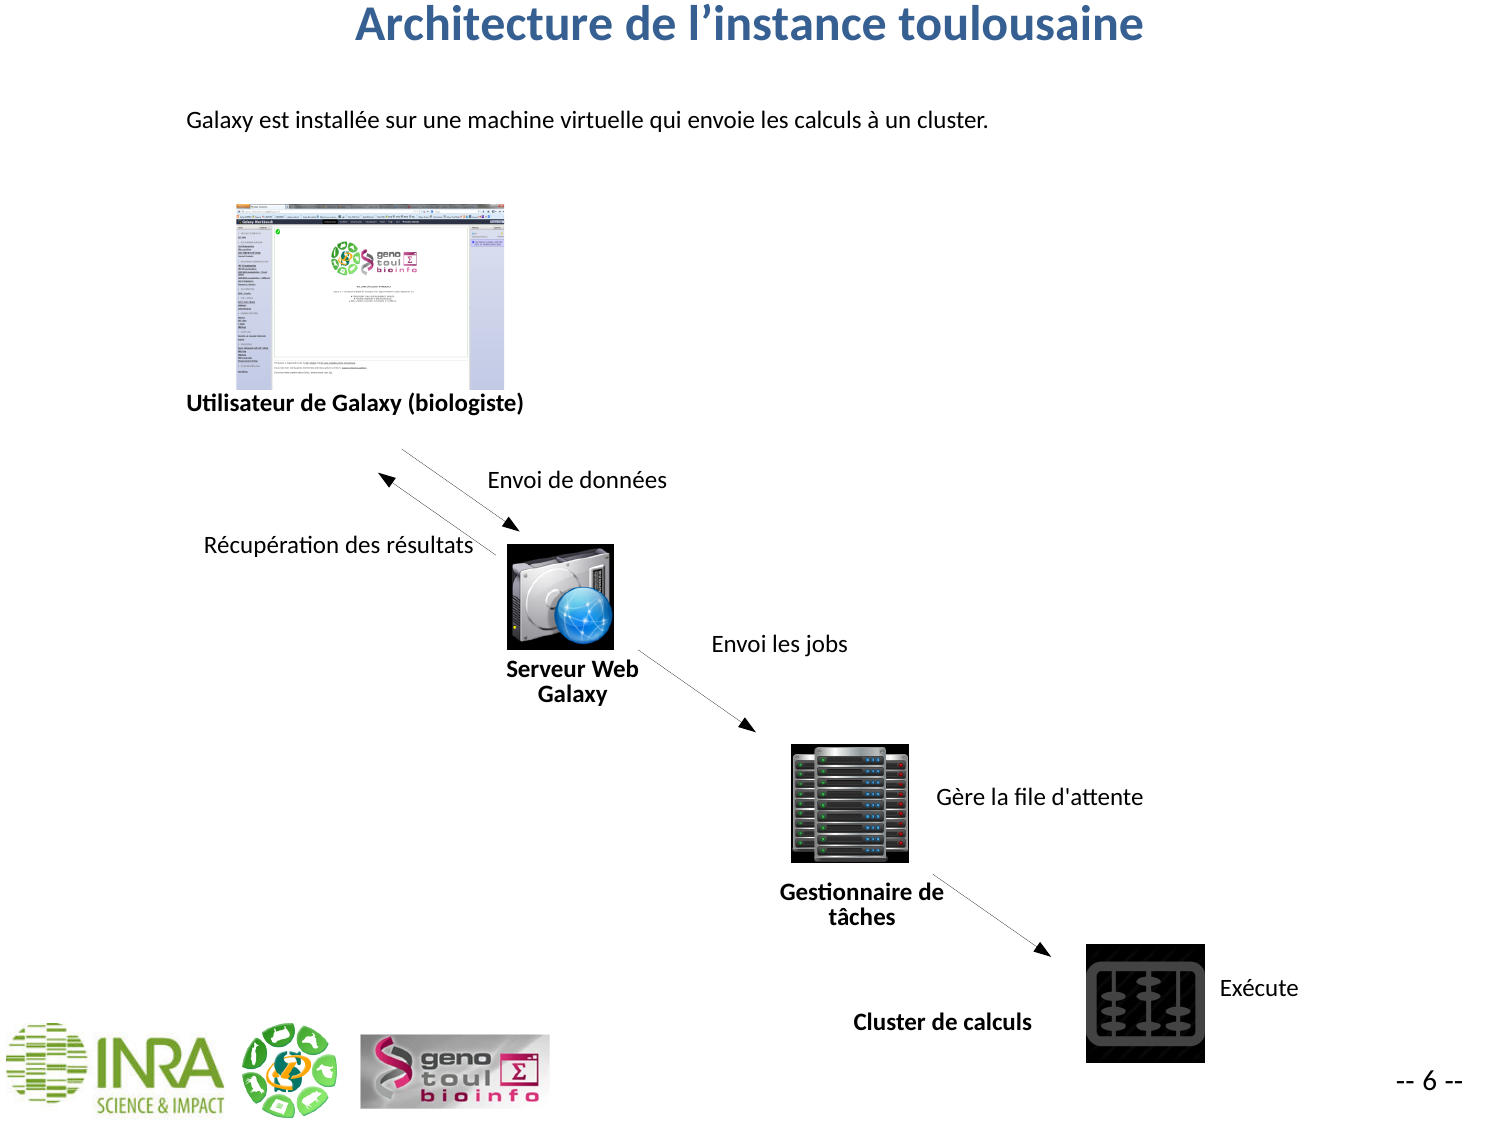

Architecture de l’instance toulousaine
Galaxy est installée sur une machine virtuelle qui envoie les calculs à un cluster.
Utilisateur de Galaxy (biologiste)
Envoi de données
Récupération des résultats
Envoi les jobs
Serveur Web
Galaxy
Gère la file d'attente
Gestionnaire de tâches
Exécute
Cluster de calculs